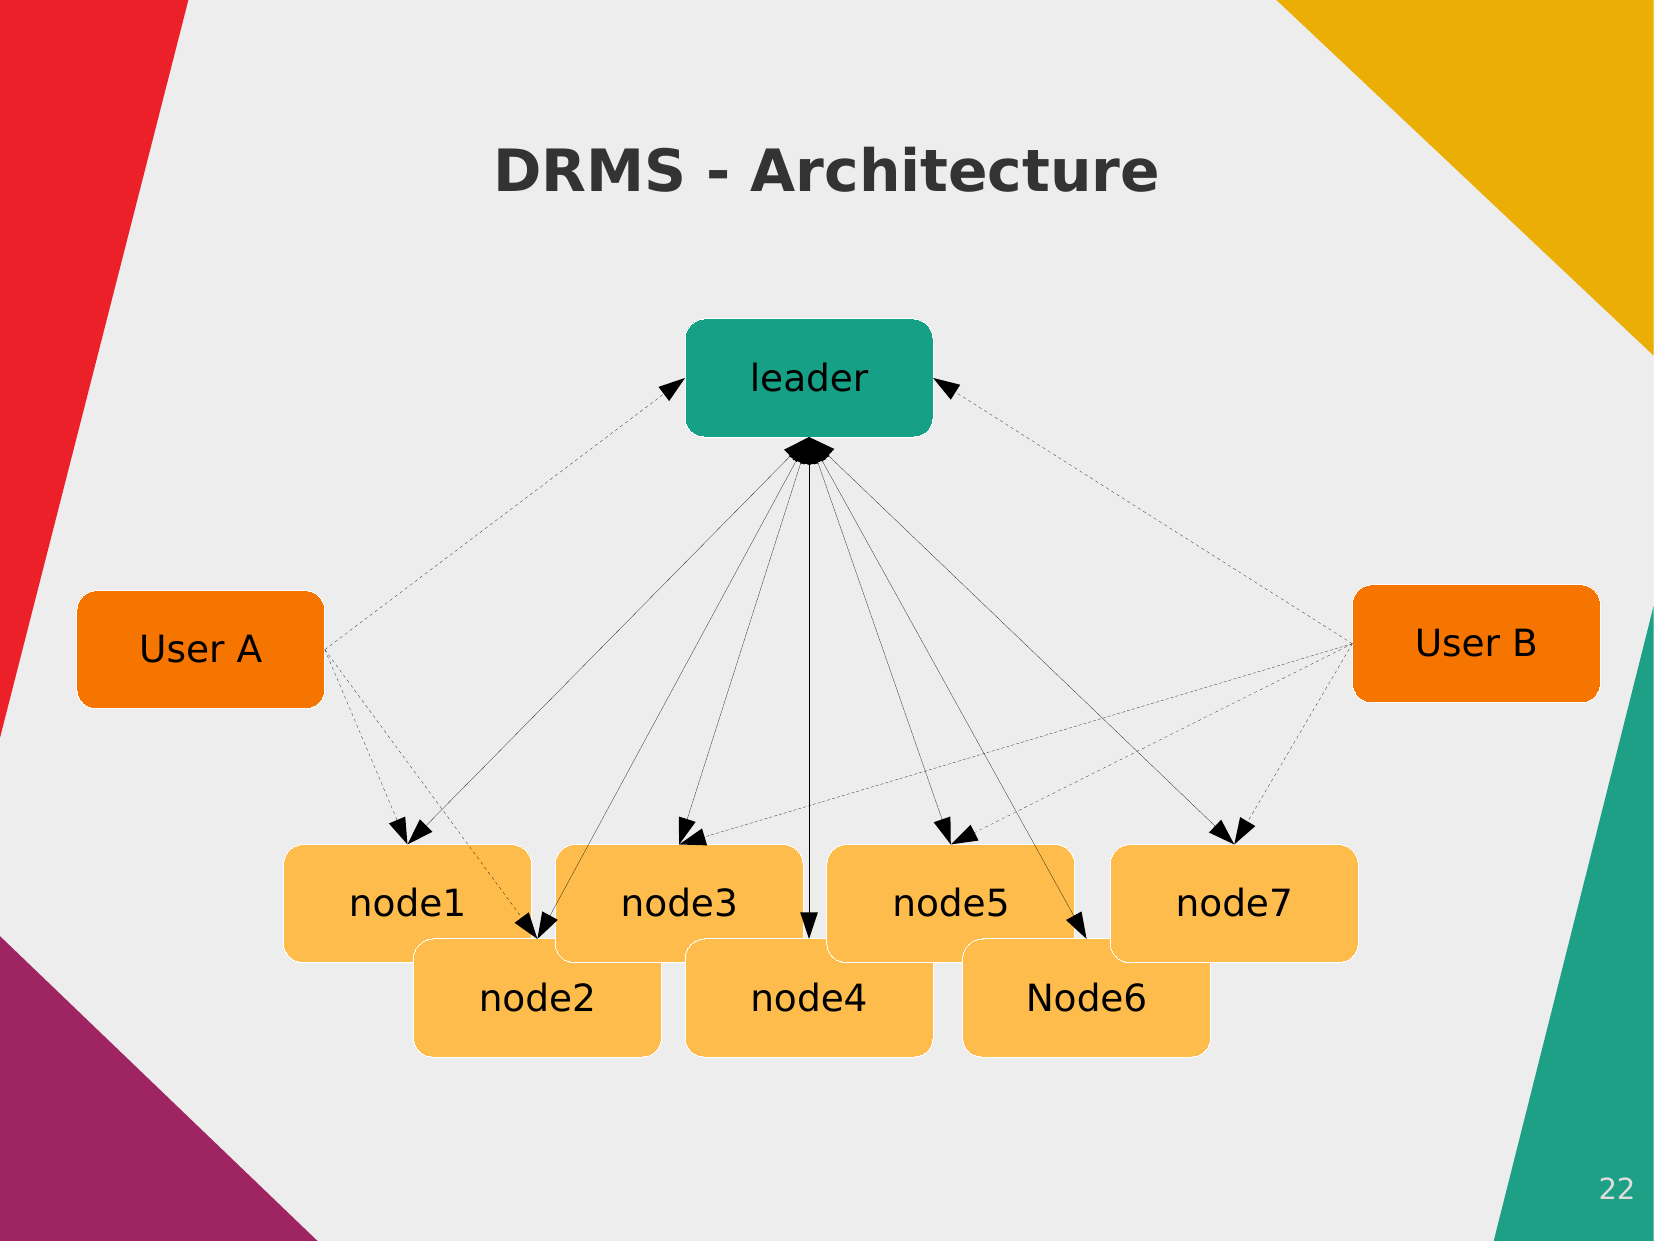

# DRMS - Architecture
leader
User B
User A
node1
node3
node5
node7
node2
node4
Node6
22